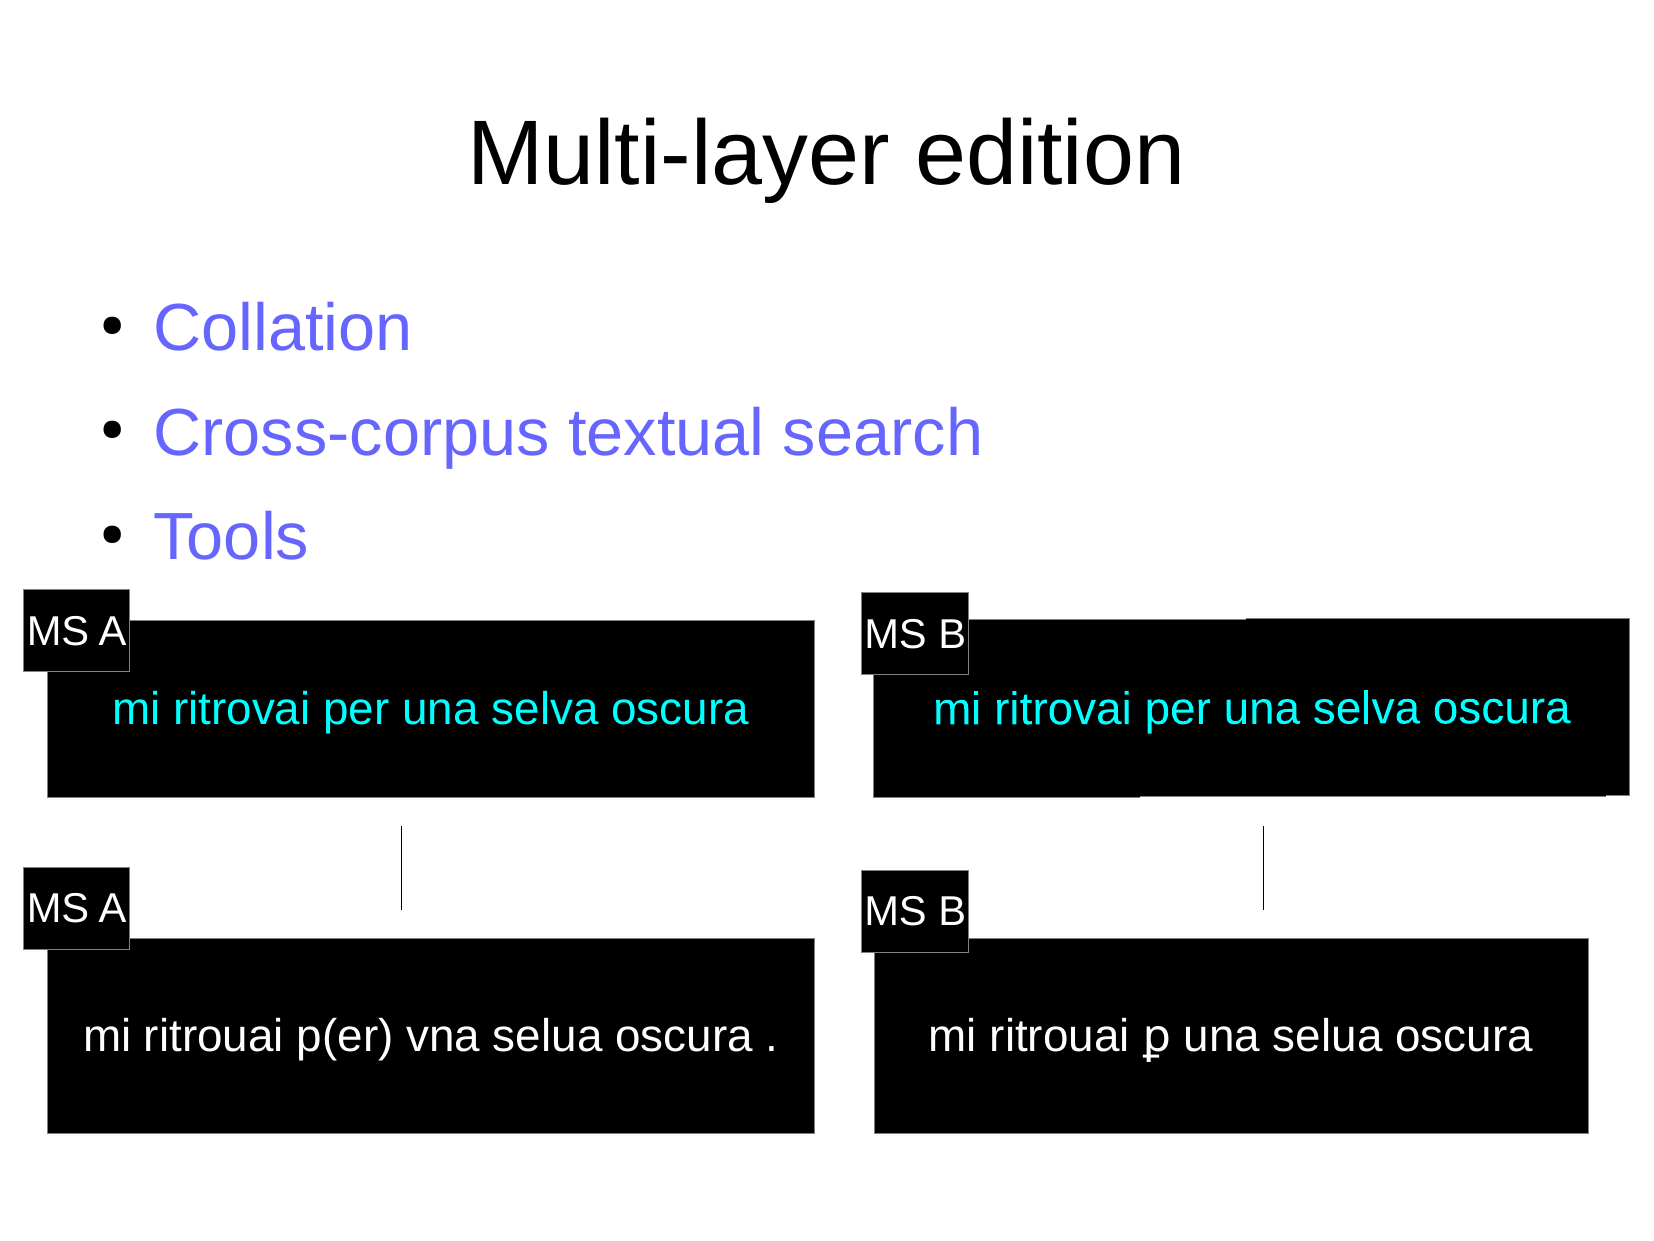

# Multi-layer edition
Collation
Cross-corpus textual search
Tools
MS A
MS B
mi ritrovai per una selva oscura
mi ritrovai per una selva oscura
MS A
MS B
mi ritrouai p(er) vna selua oscura .
mi ritrouai ꝑ una selua oscura